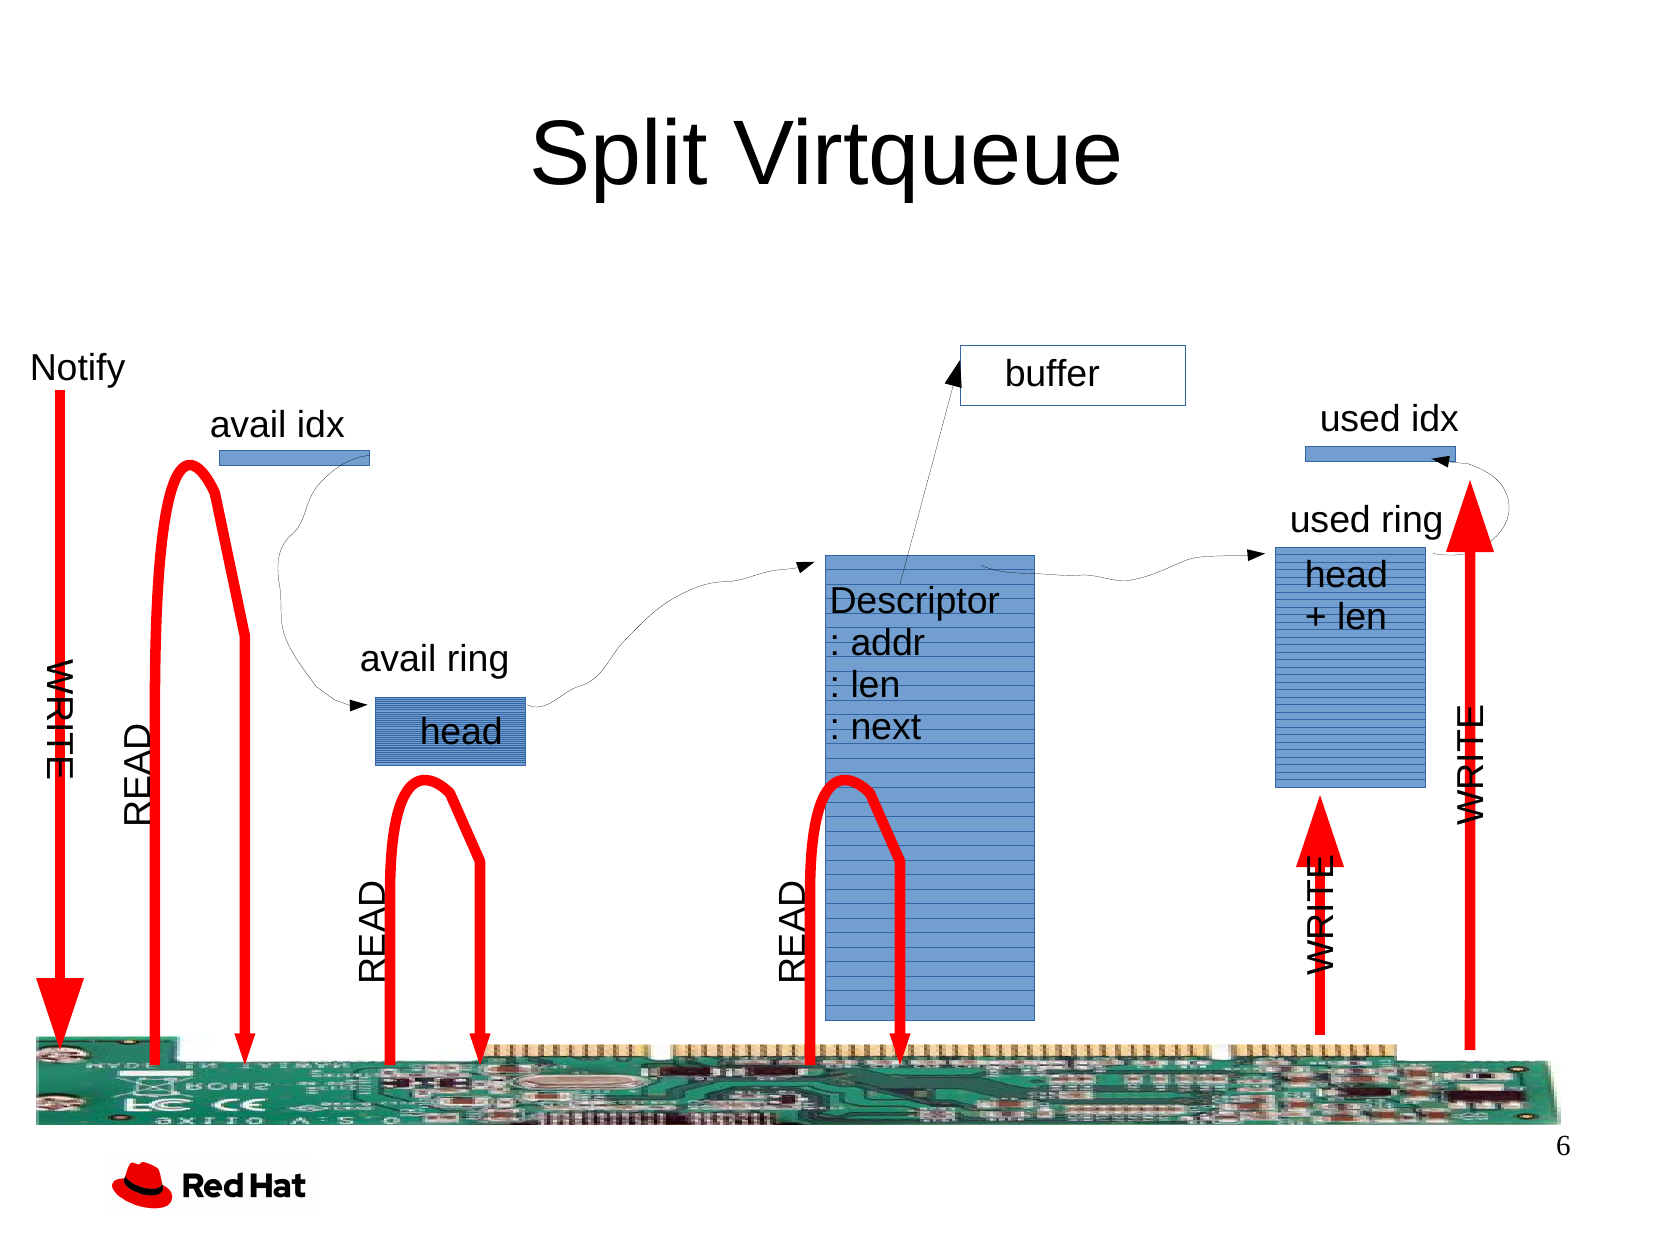

# Split Virtqueue
Notify
buffer
WRITE
used idx
avail idx
READ
WRITE
used ring
head + len
Descriptor: addr
: len
: next
avail ring
head
READ
READ
WRITE
6